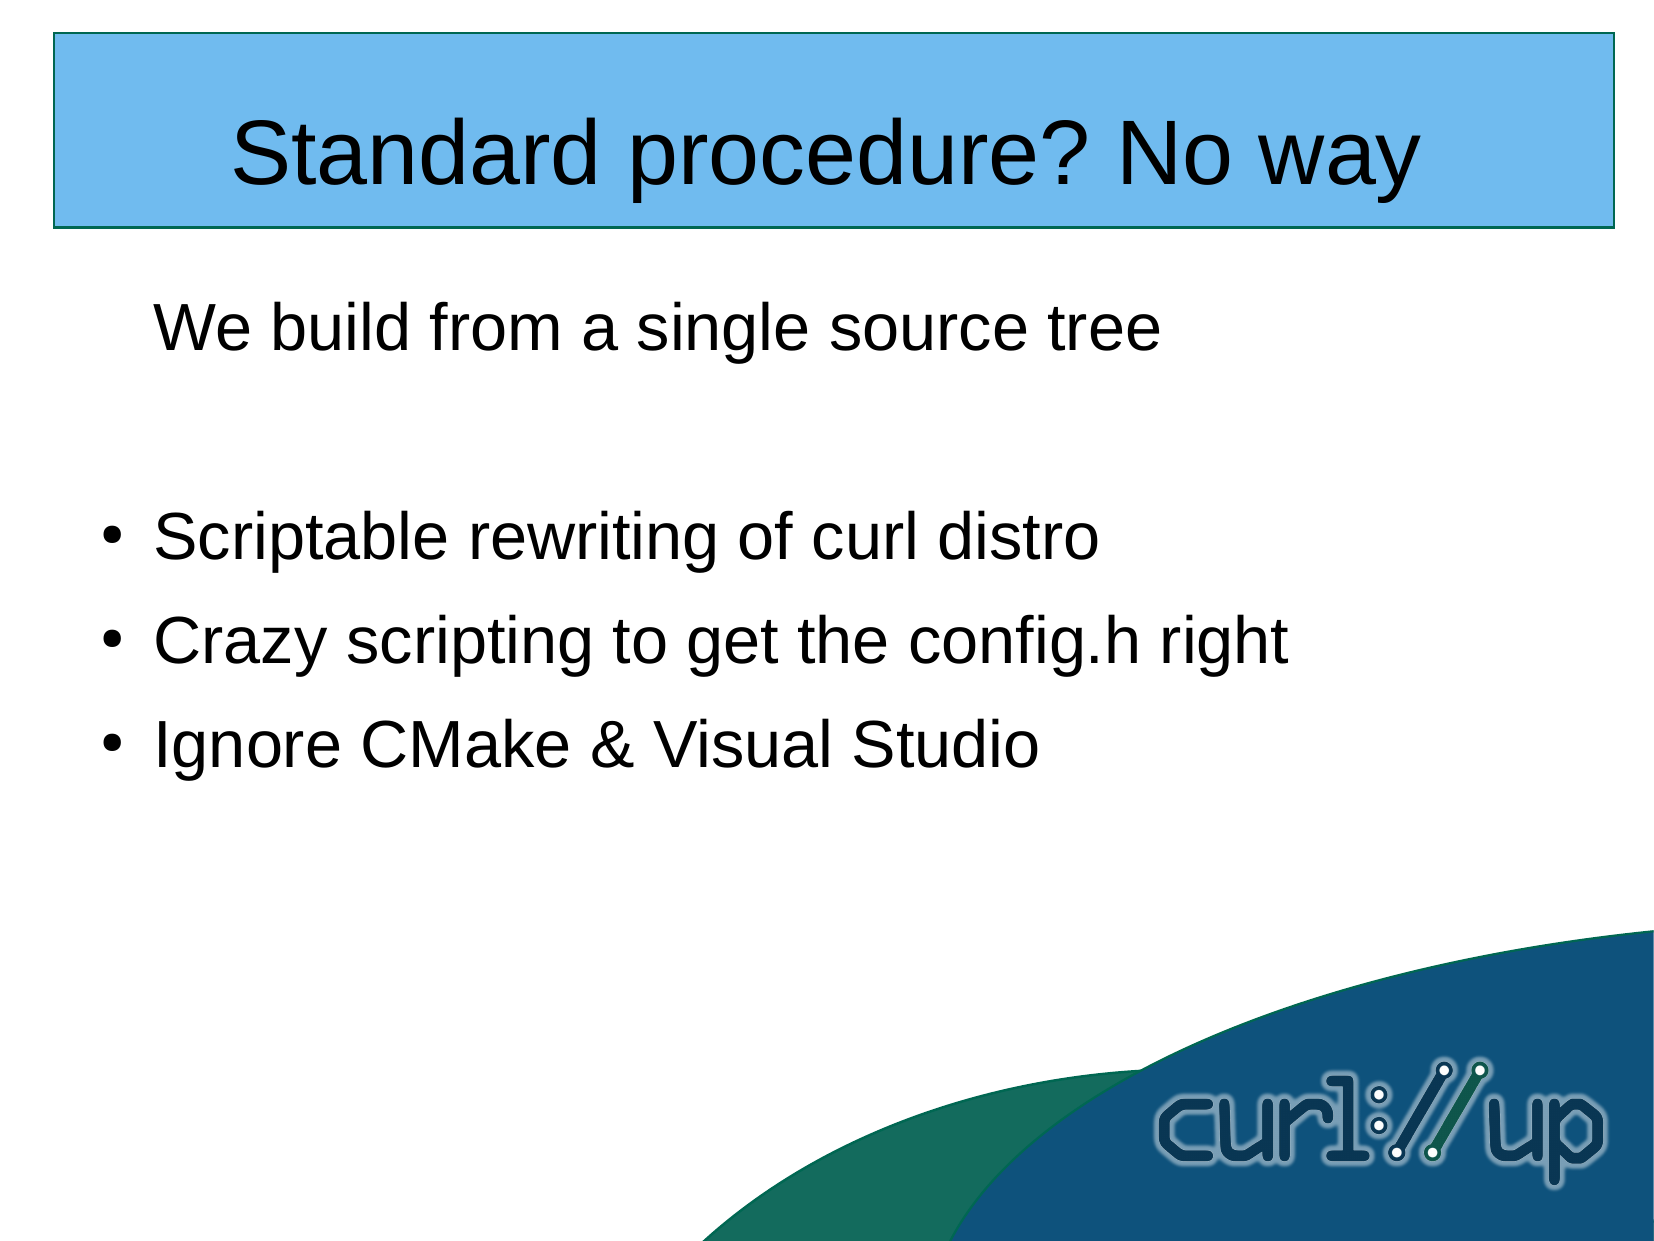

# Standard procedure? No way
We build from a single source tree
Scriptable rewriting of curl distro
Crazy scripting to get the config.h right
Ignore CMake & Visual Studio